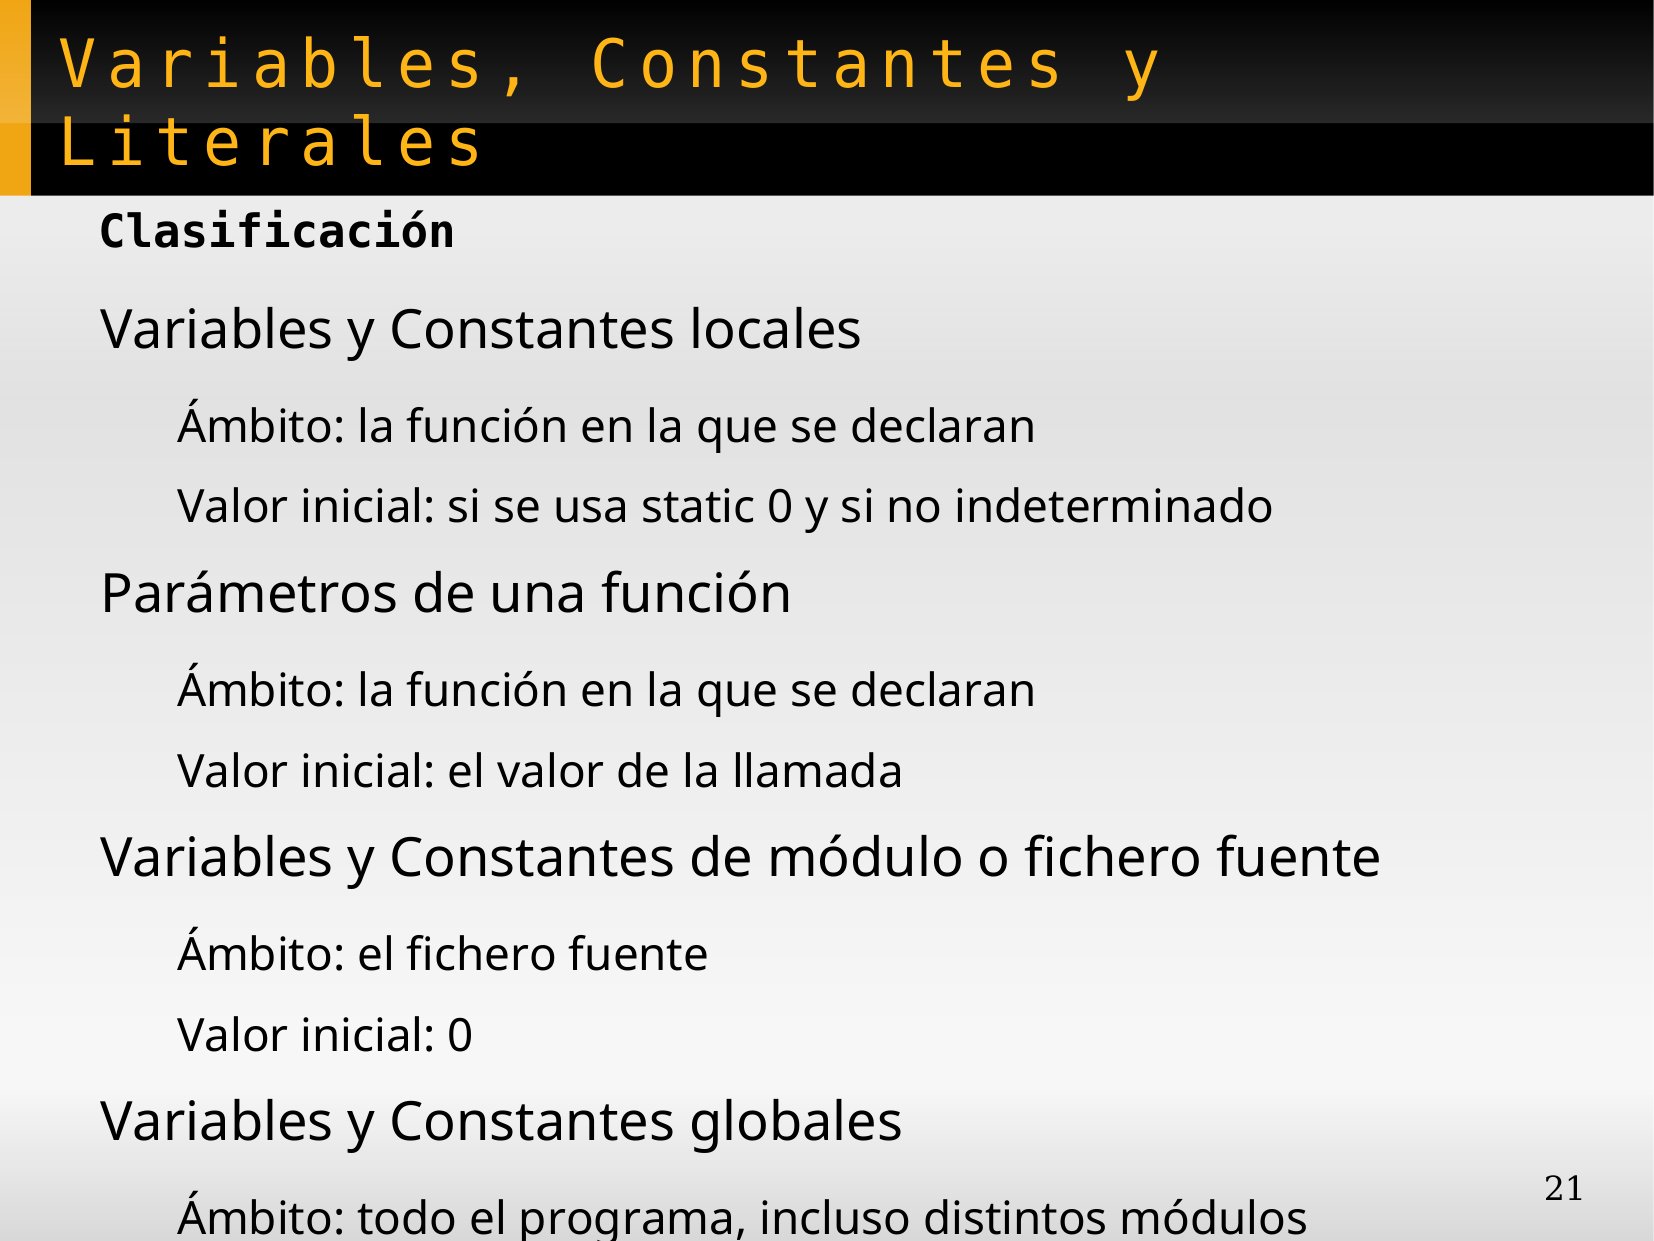

# Variables, Constantes y Literales
Clasificación
Variables y Constantes locales
Ámbito: la función en la que se declaran
Valor inicial: si se usa static 0 y si no indeterminado
Parámetros de una función
Ámbito: la función en la que se declaran
Valor inicial: el valor de la llamada
Variables y Constantes de módulo o fichero fuente
Ámbito: el fichero fuente
Valor inicial: 0
Variables y Constantes globales
Ámbito: todo el programa, incluso distintos módulos
Valor inicial: 0
21